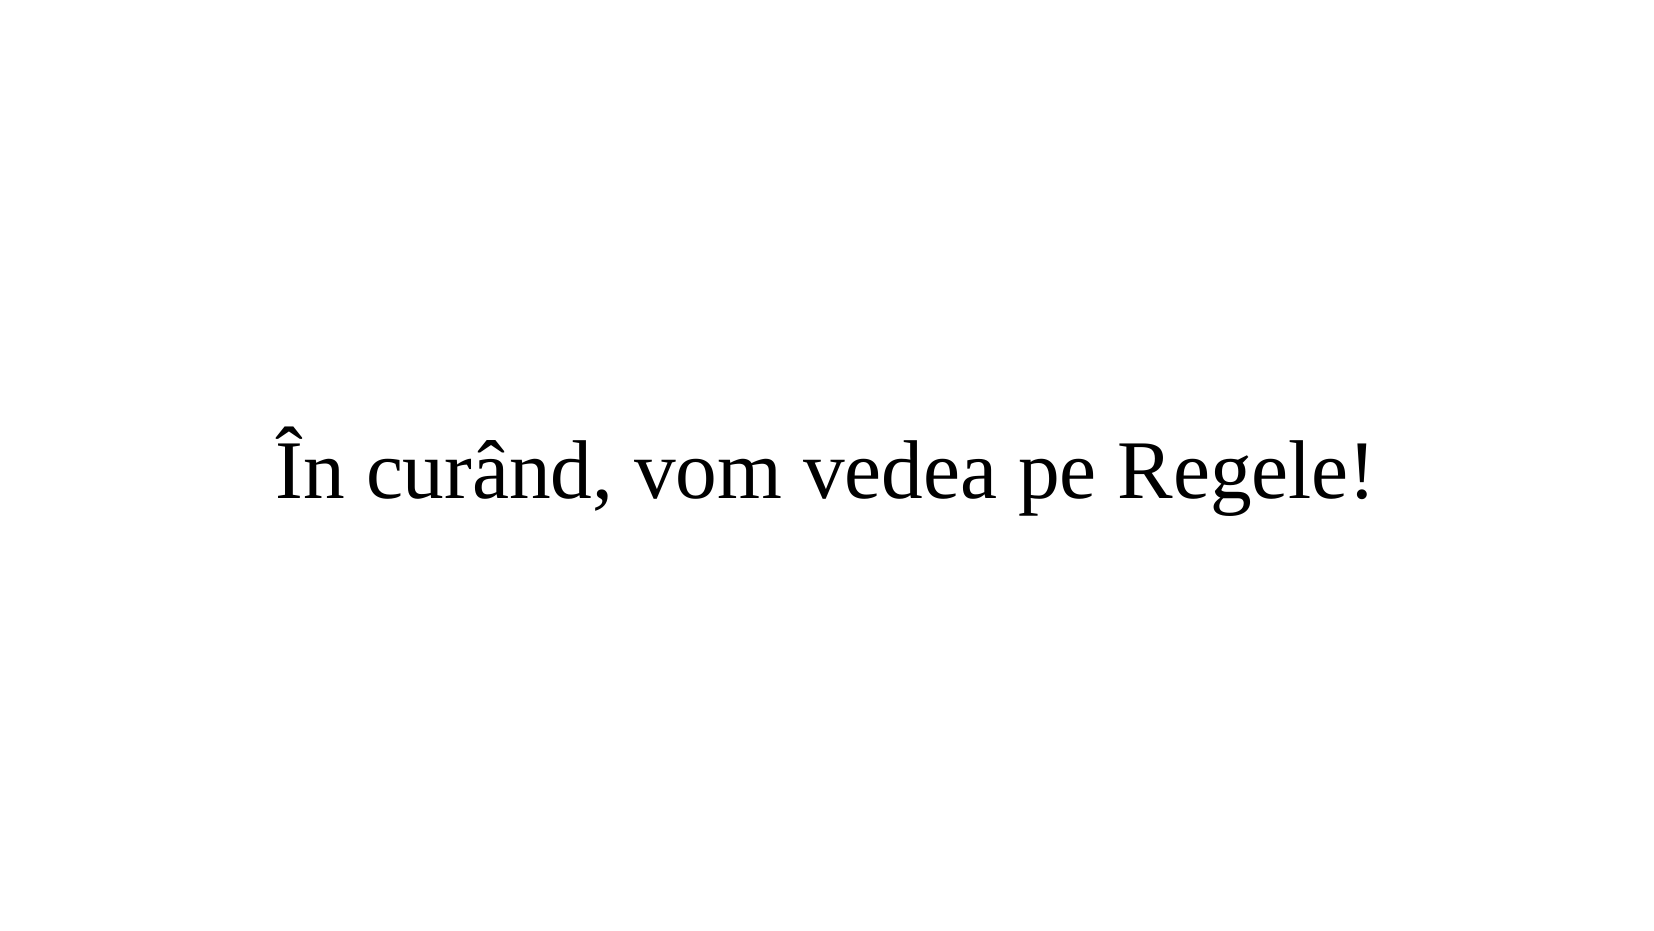

# În curând, vom vedea pe Regele!